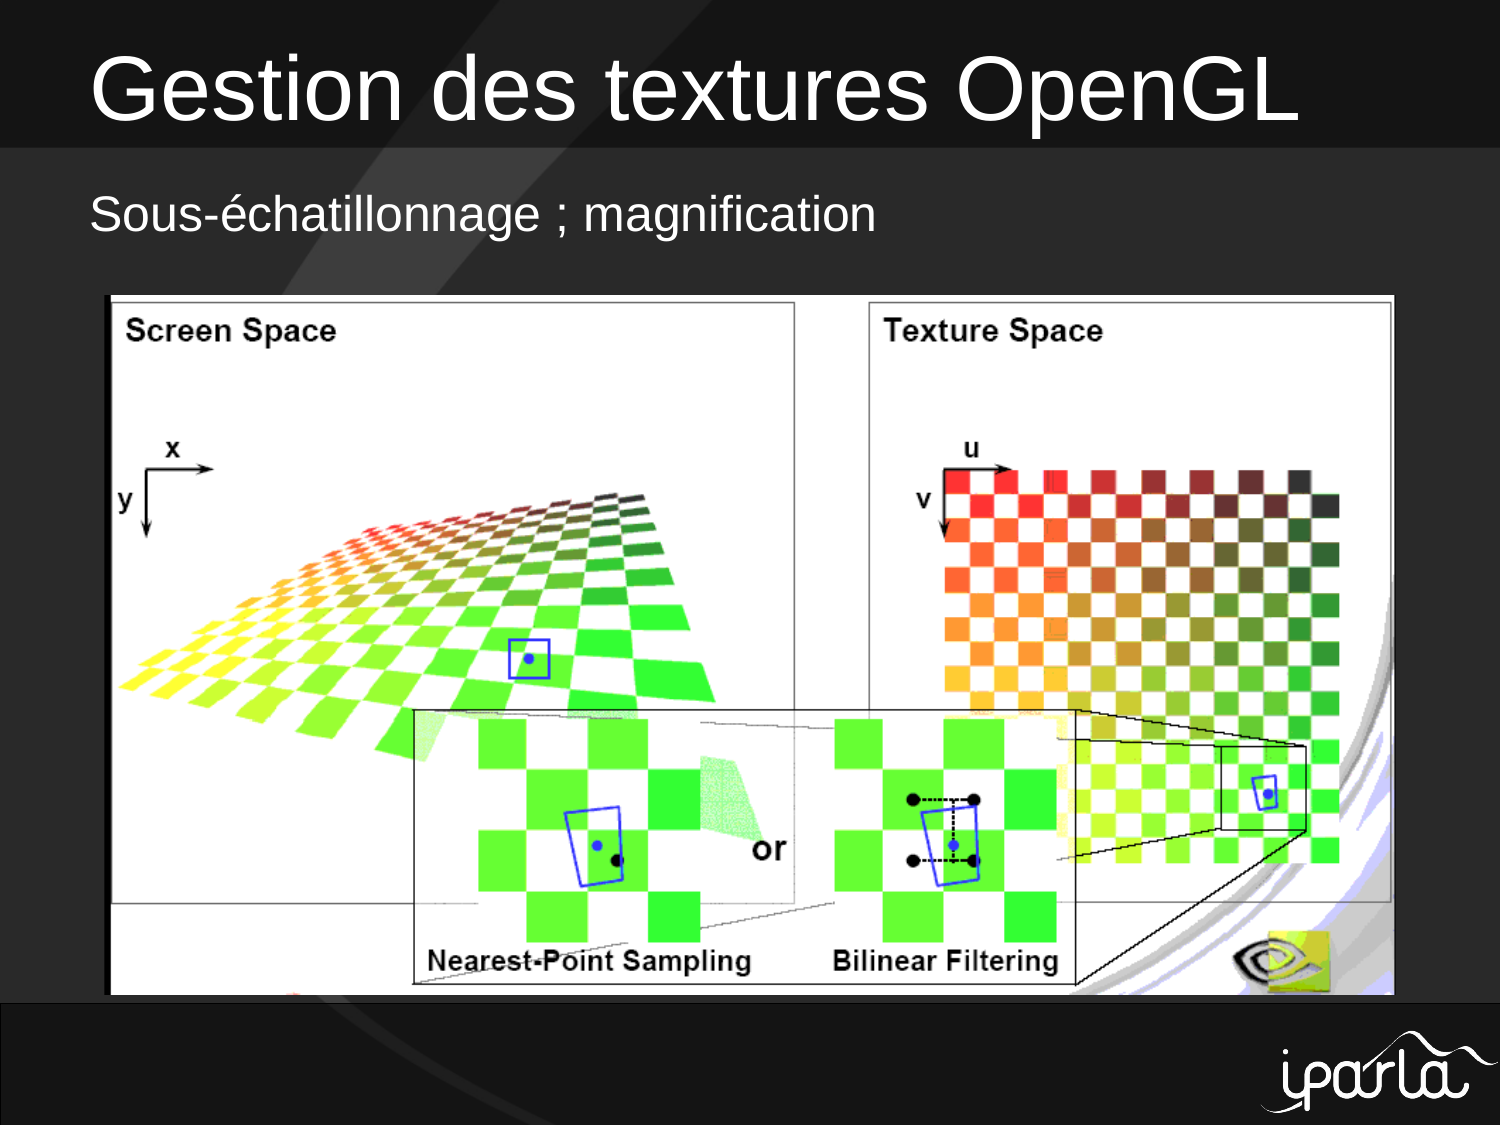

# Gestion des textures OpenGL
Sous-échatillonnage ; magnification